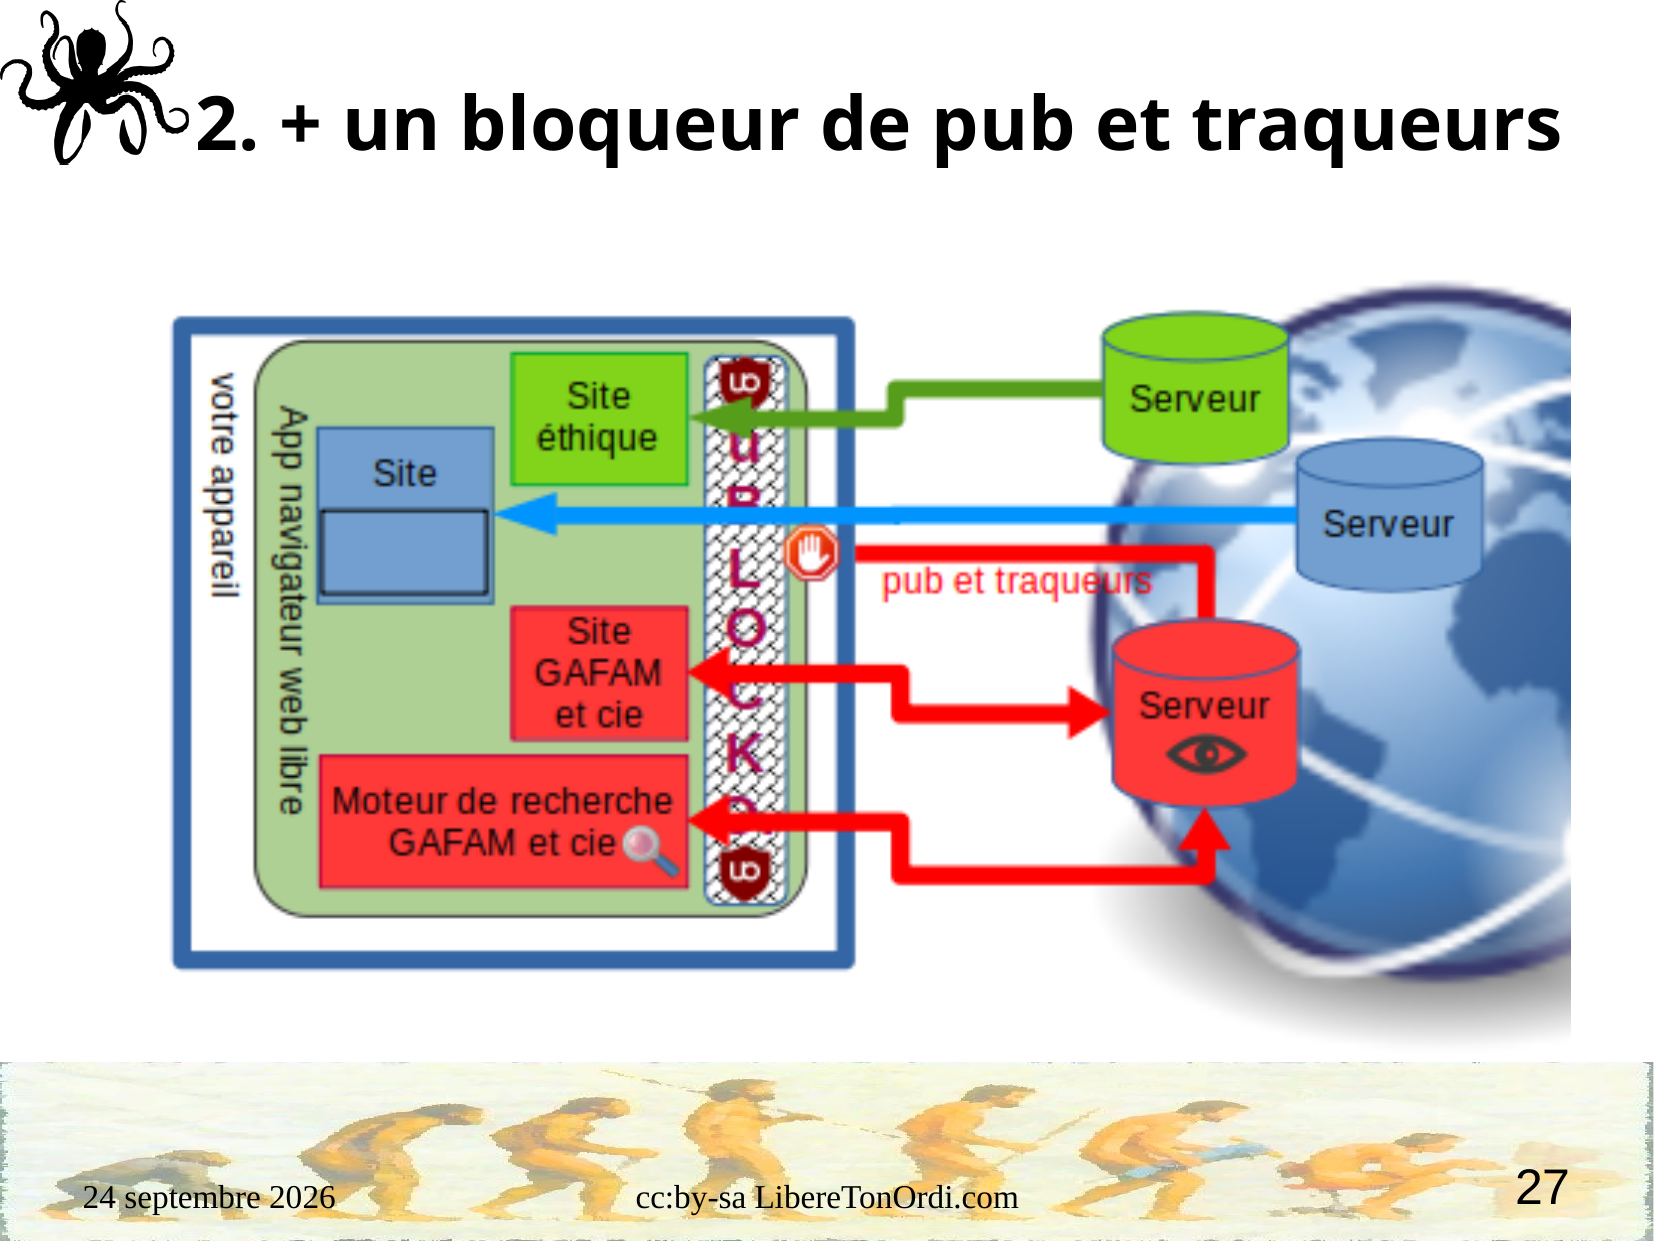

# 2. + un bloqueur de pub et traqueurs
cc:by-sa LibereTonOrdi.com
27